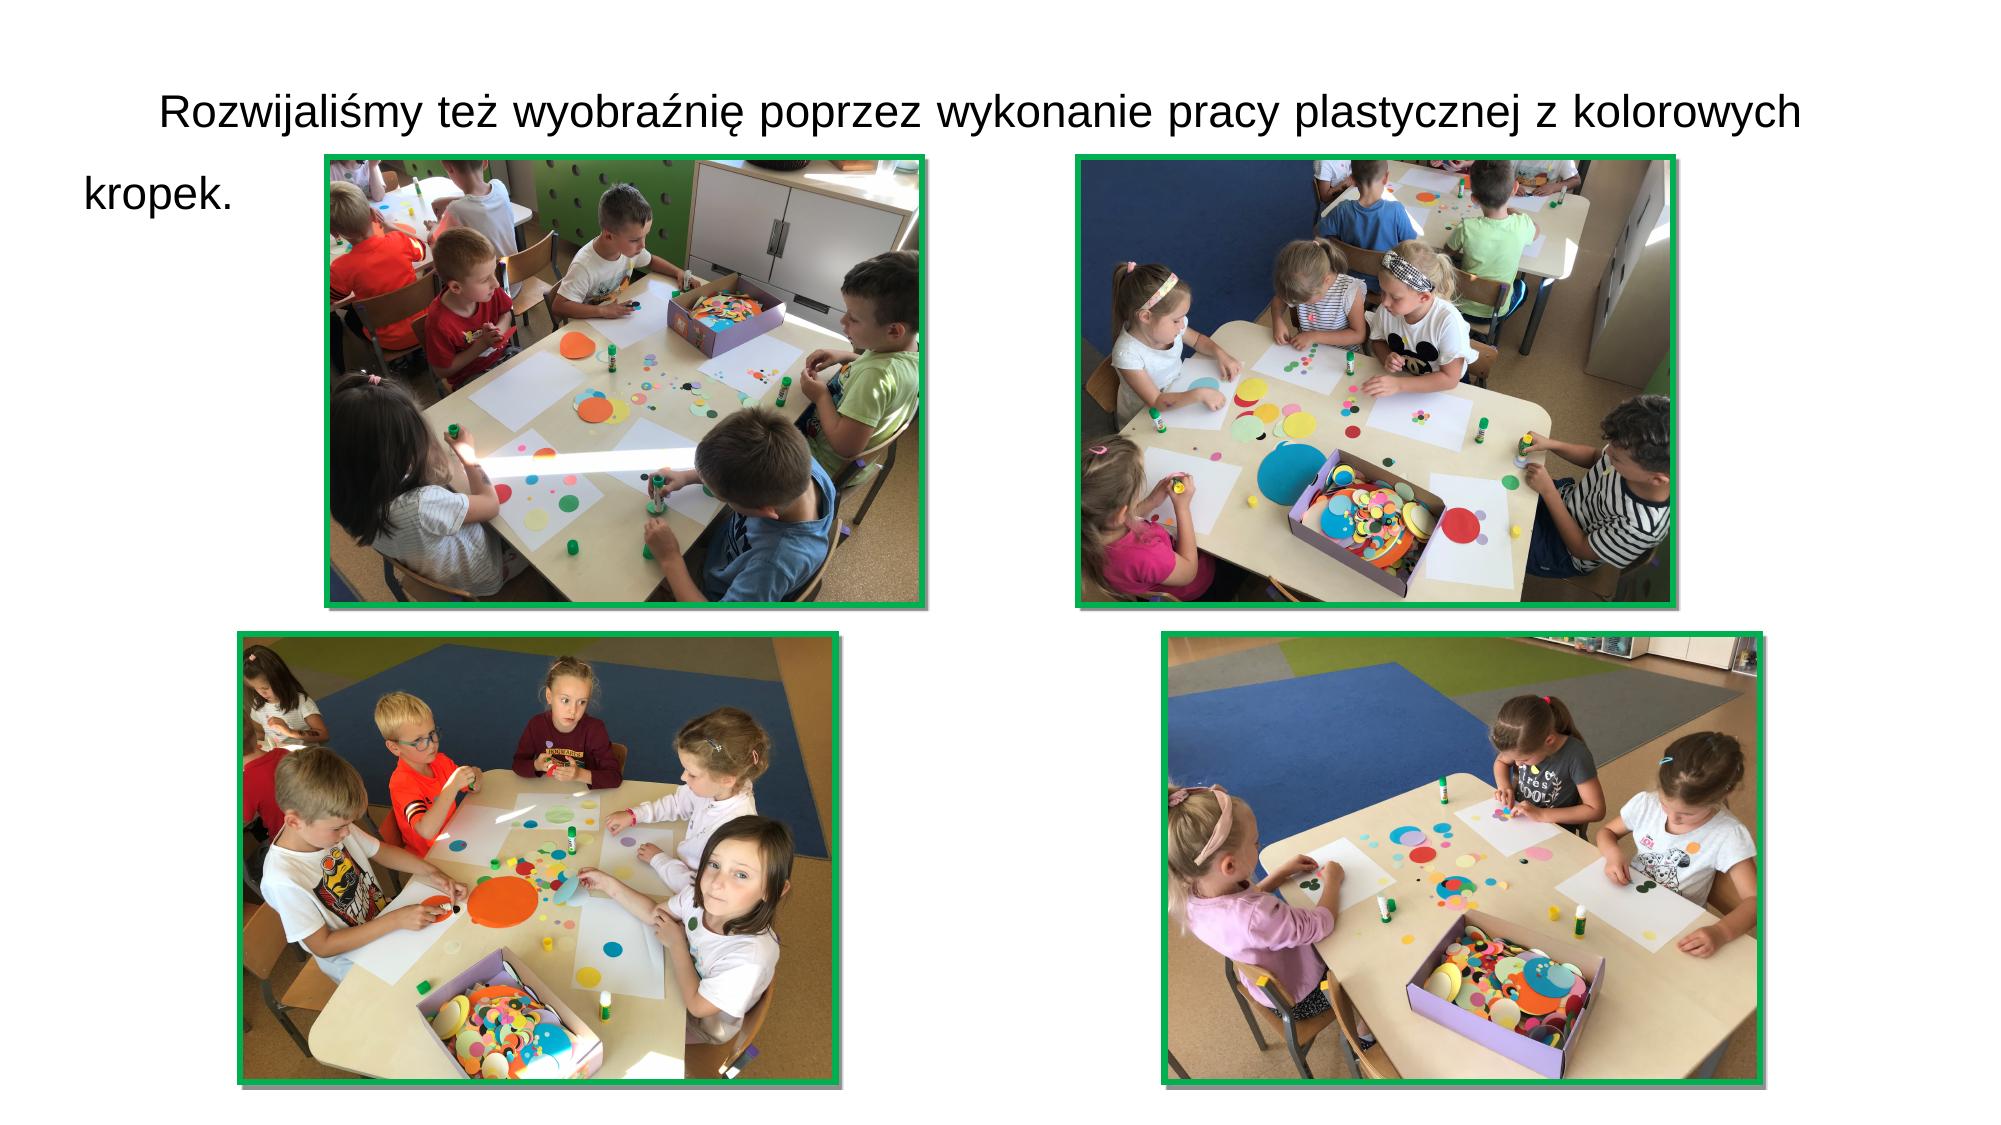

# Rozwijaliśmy też wyobraźnię poprzez wykonanie pracy plastycznej z kolorowych kropek.